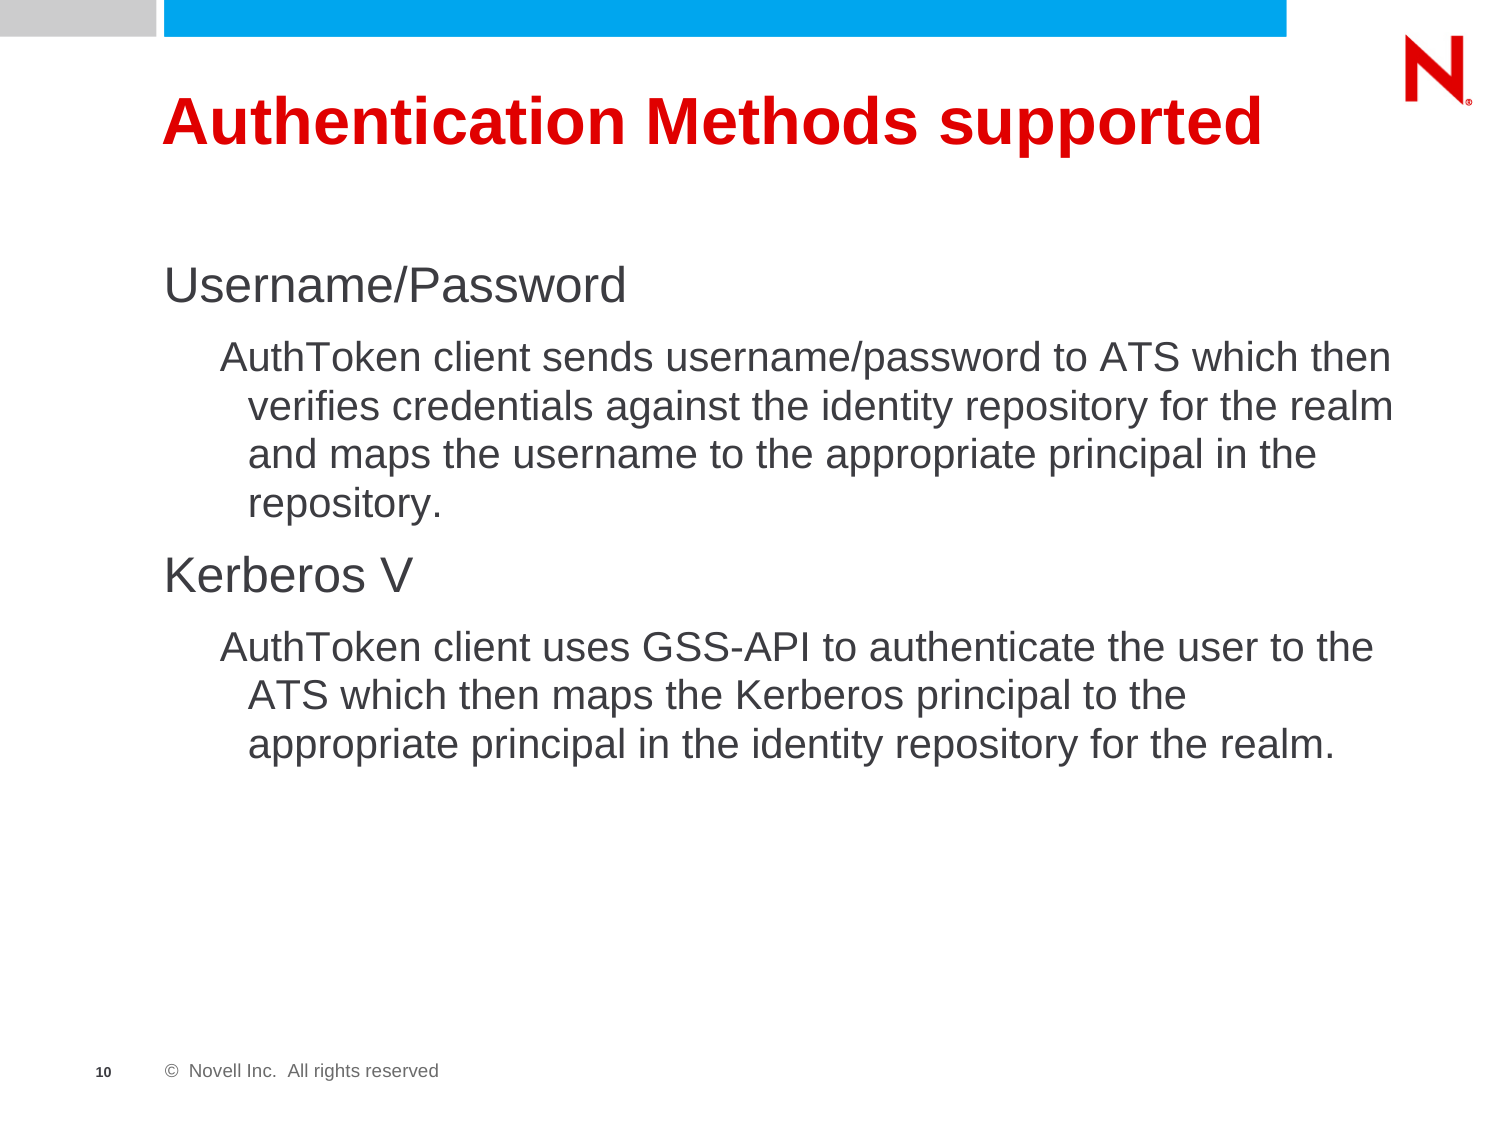

# Authentication Methods supported
Username/Password
AuthToken client sends username/password to ATS which then verifies credentials against the identity repository for the realm and maps the username to the appropriate principal in the repository.
Kerberos V
AuthToken client uses GSS-API to authenticate the user to the ATS which then maps the Kerberos principal to the appropriate principal in the identity repository for the realm.